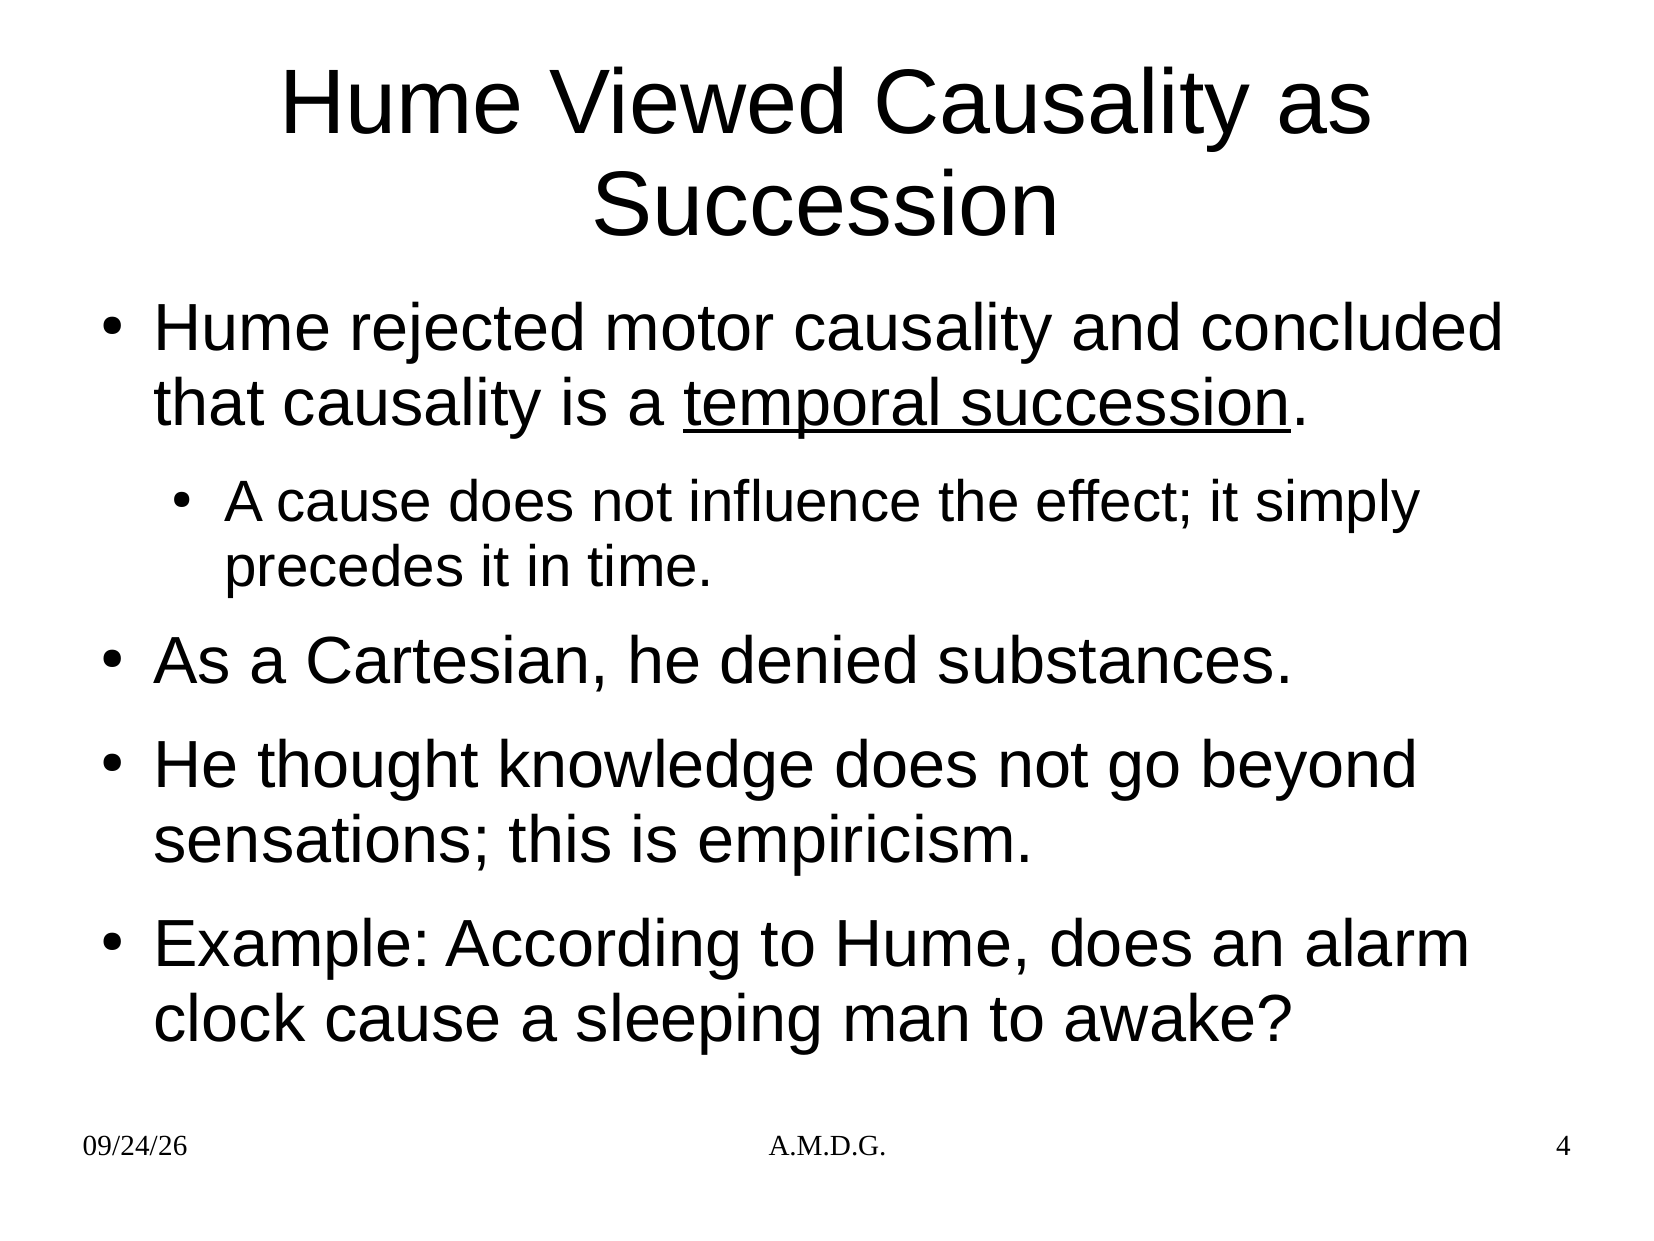

Hume Viewed Causality as Succession
# Hume rejected motor causality and concluded that causality is a temporal succession.
A cause does not influence the effect; it simply precedes it in time.
As a Cartesian, he denied substances.
He thought knowledge does not go beyond sensations; this is empiricism.
Example: According to Hume, does an alarm clock cause a sleeping man to awake?
A.M.D.G.
4